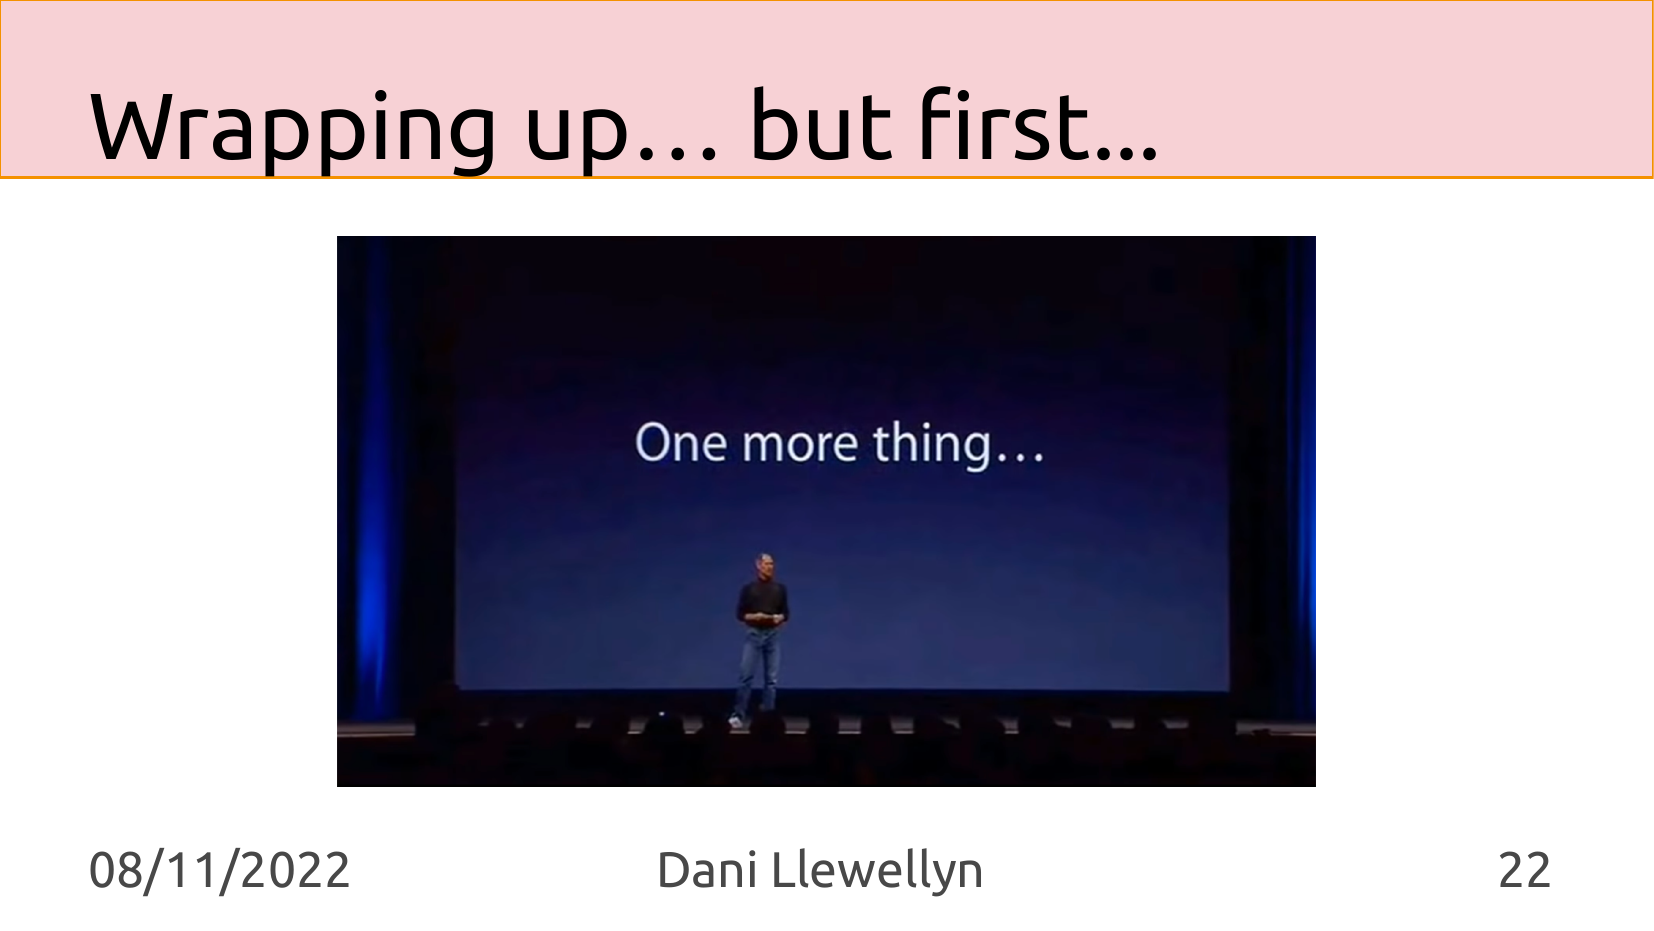

# Wrapping up… but first...
08/11/2022
Dani Llewellyn
22